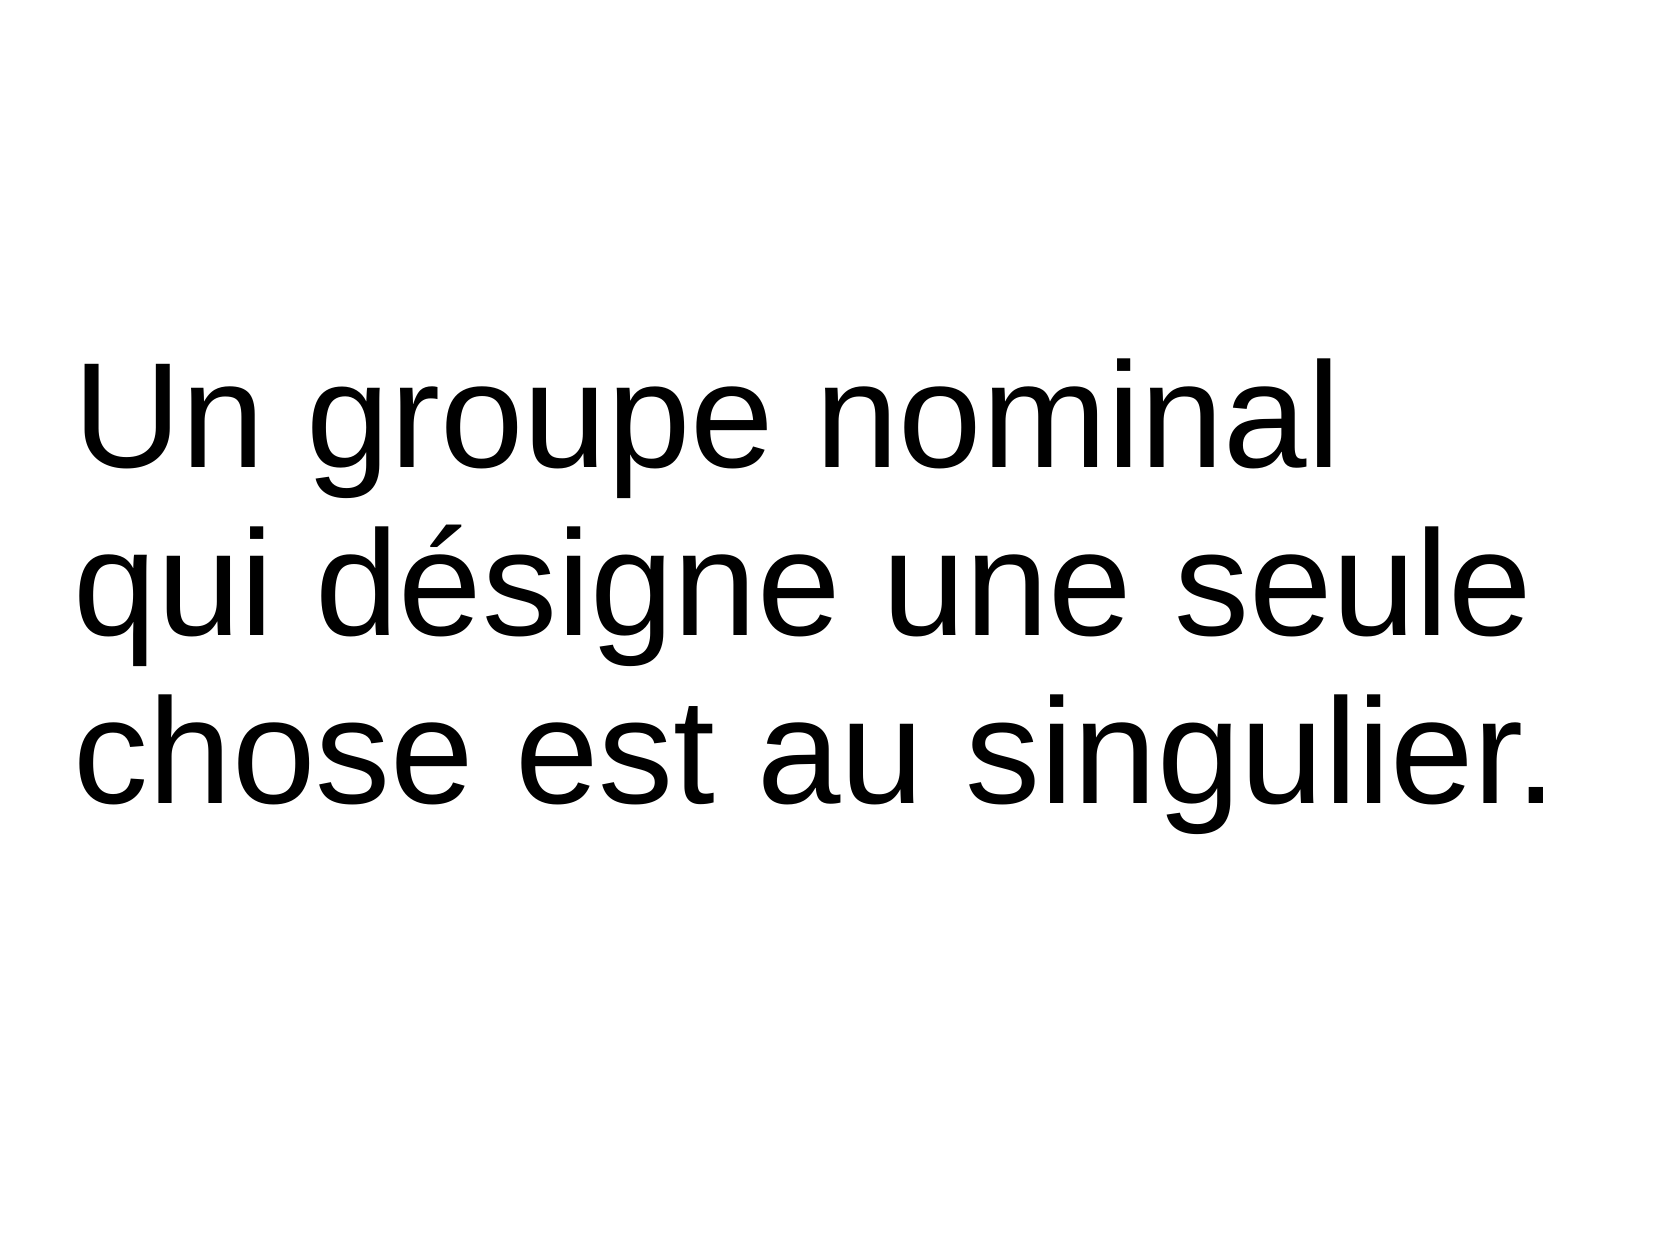

Un groupe nominal qui désigne une seule chose est au singulier.